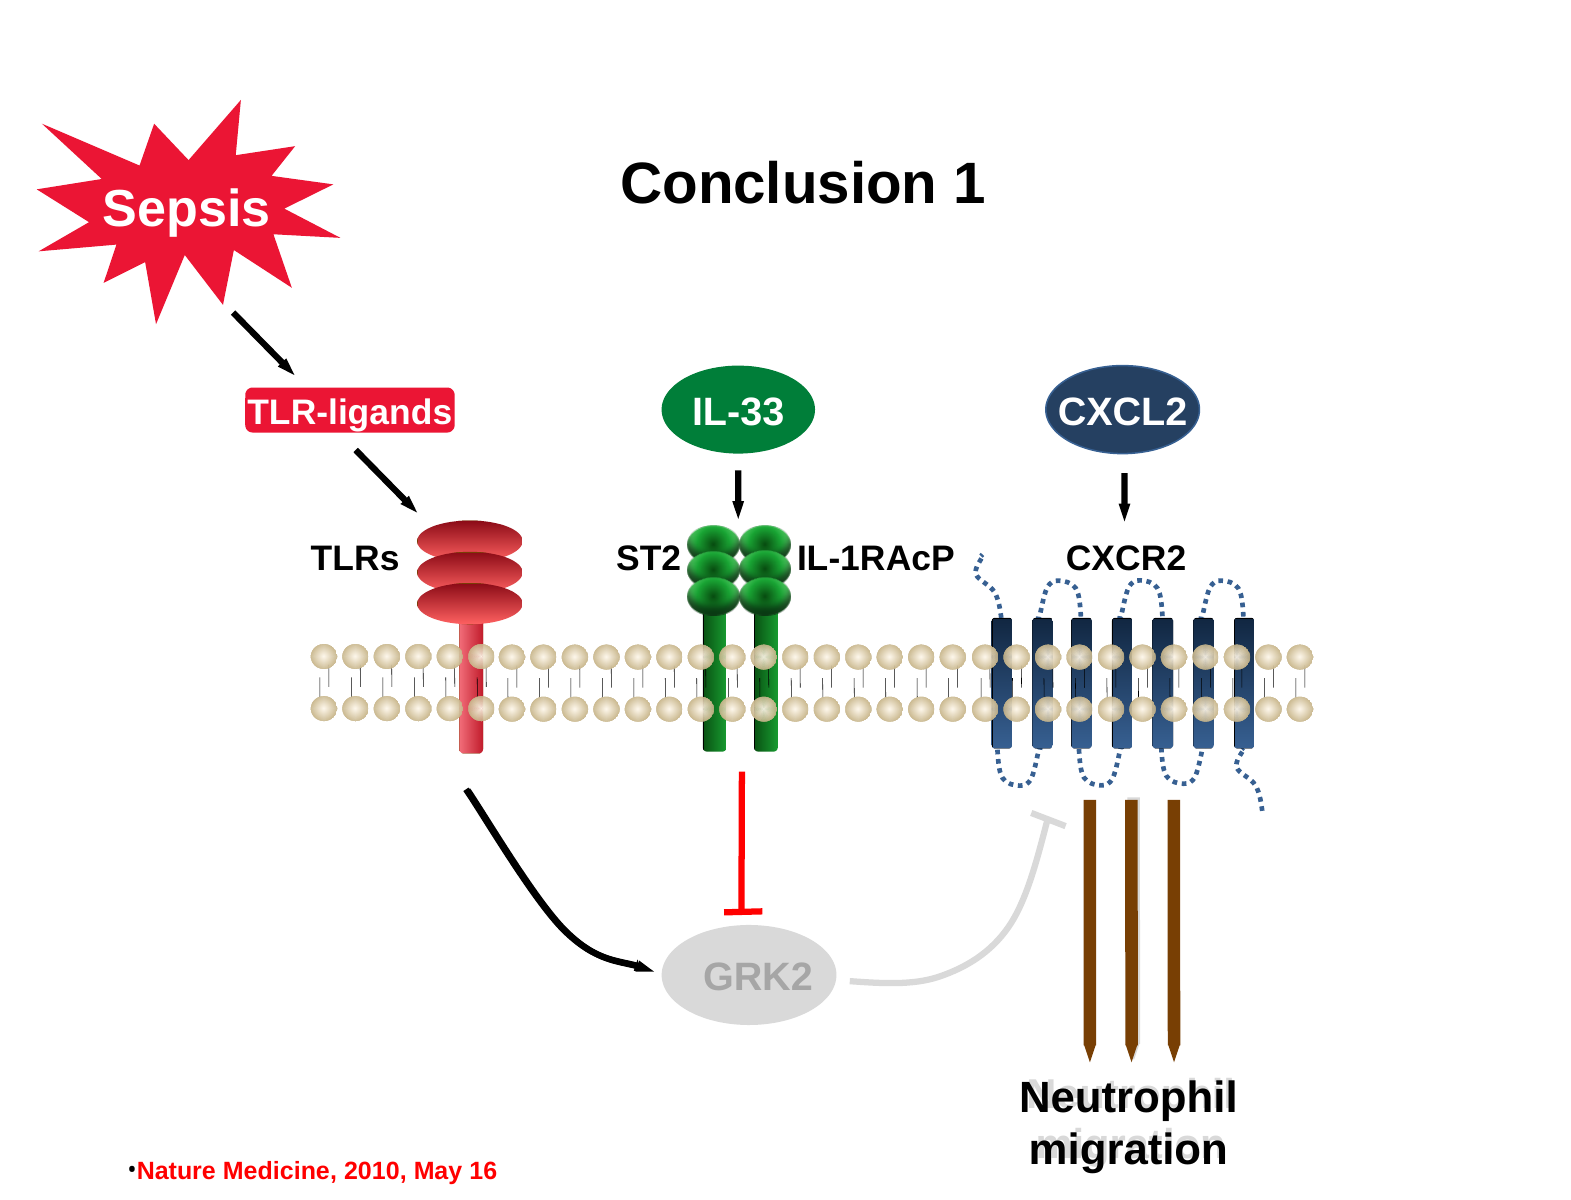

Sepsis
Conclusion 1
TLR-ligands
IL-33
ST2
IL-1RAcP
CXCL2
TLRs
CXCR2
GRK2
GRK2
Neutrophil
migration
Neutrophil
migration
Neutrophil
migration
Nature Medicine, 2010, May 16